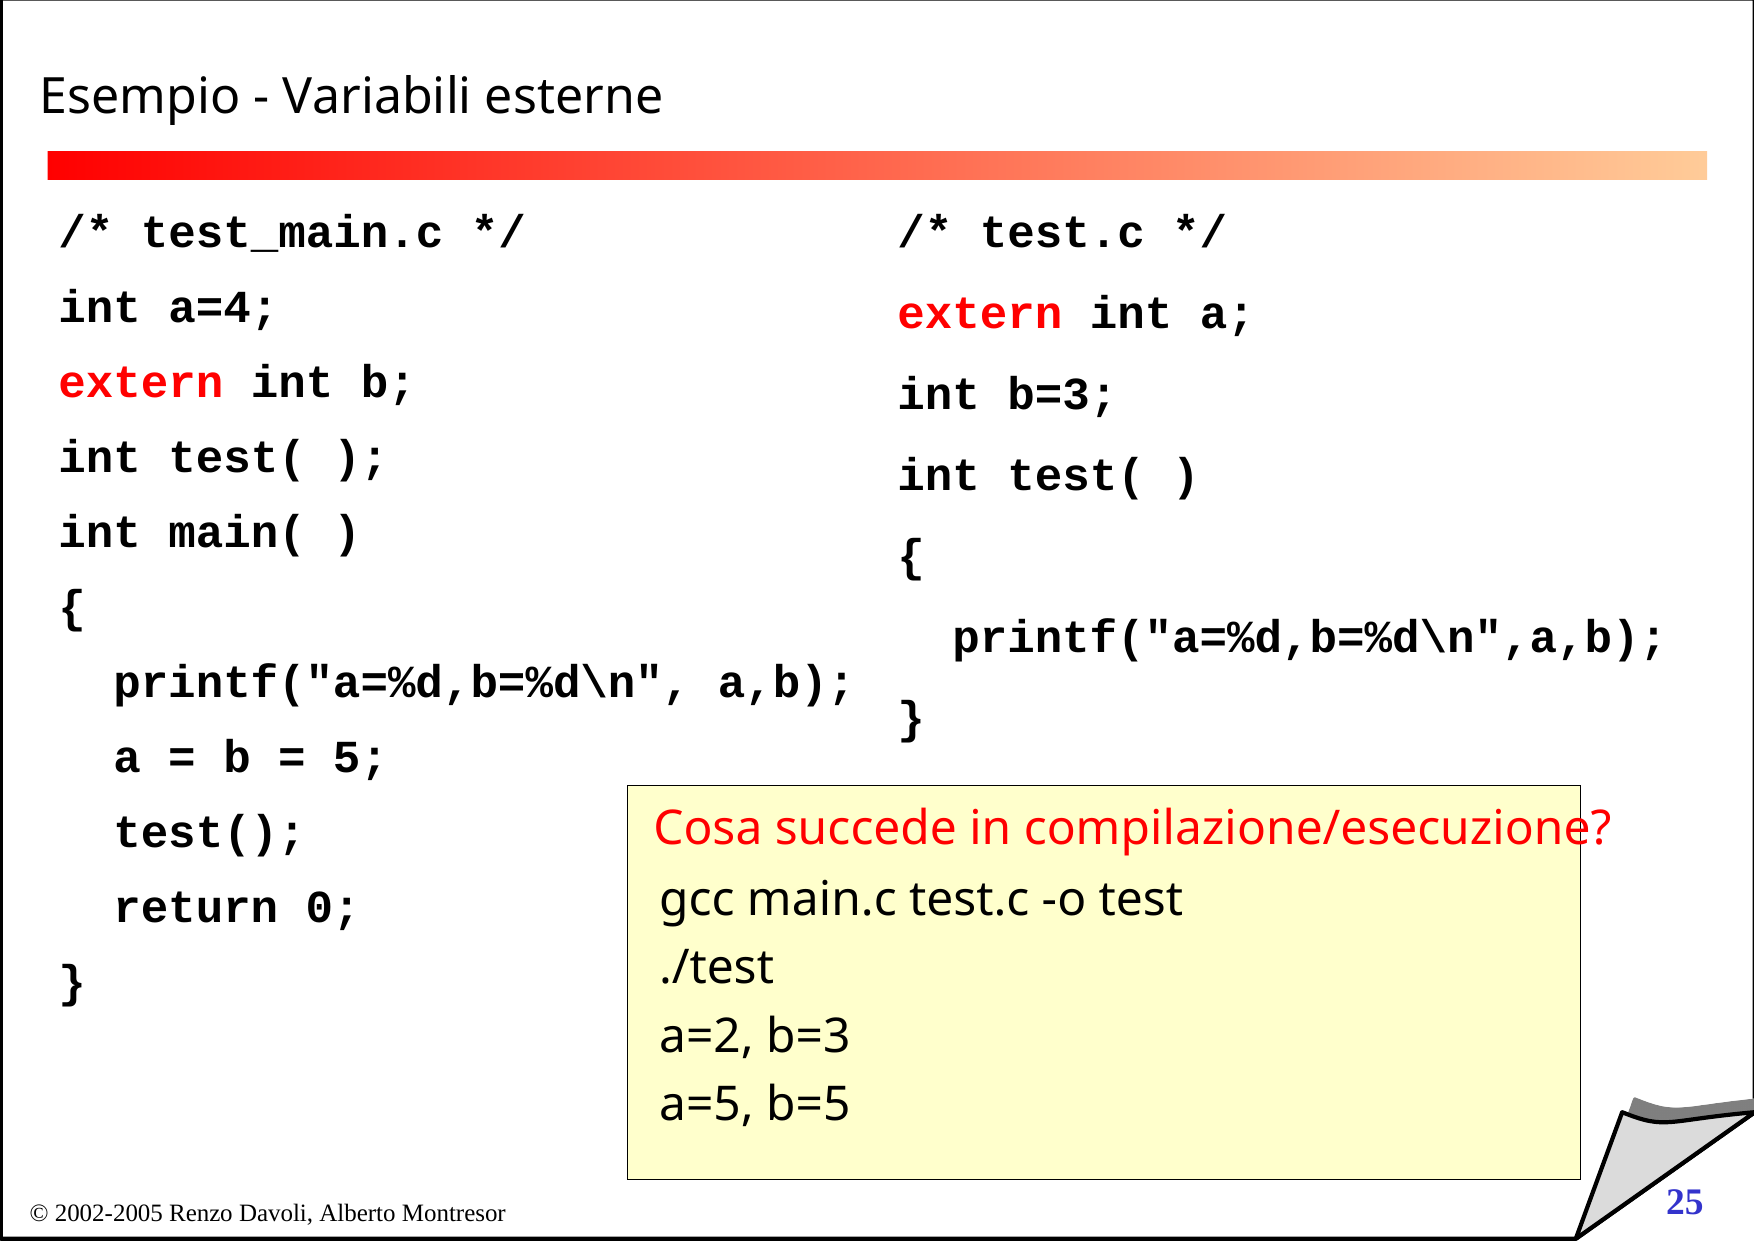

# Esempio - Variabili esterne
/* test_main.c */
int a=4;
extern int b;
int test( );
int main( )
{
 printf("a=%d,b=%d\n", a,b);
 a = b = 5;
 test();
 return 0;
}
/* test.c */
extern int a;
int b=3;
int test( )
{
 printf("a=%d,b=%d\n",a,b);
}
Cosa succede in compilazione/esecuzione?
gcc main.c test.c -o test
./test
a=2, b=3
a=5, b=5